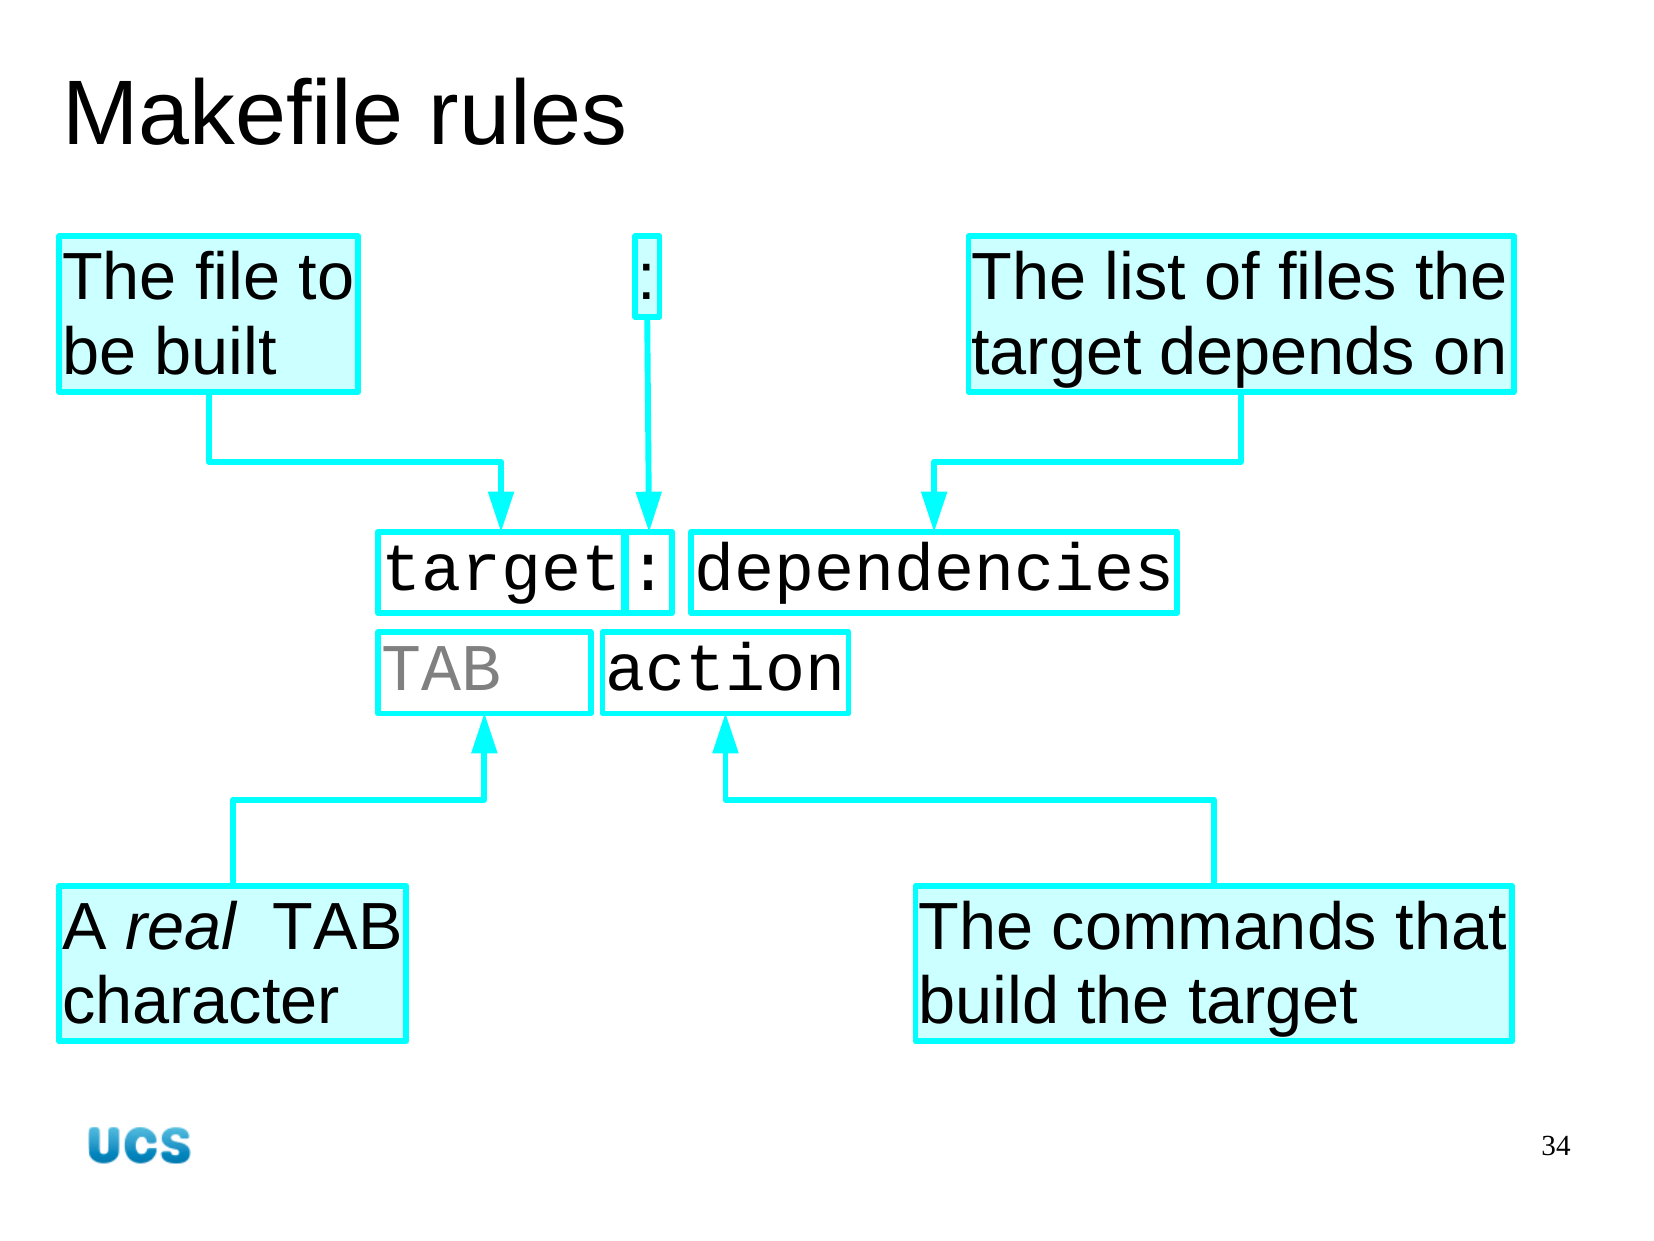

Makefile rules
The file to
be built
:
The list of files the
target depends on
target
:
dependencies
TAB
action
A real TAB
character
The commands that
build the target
34